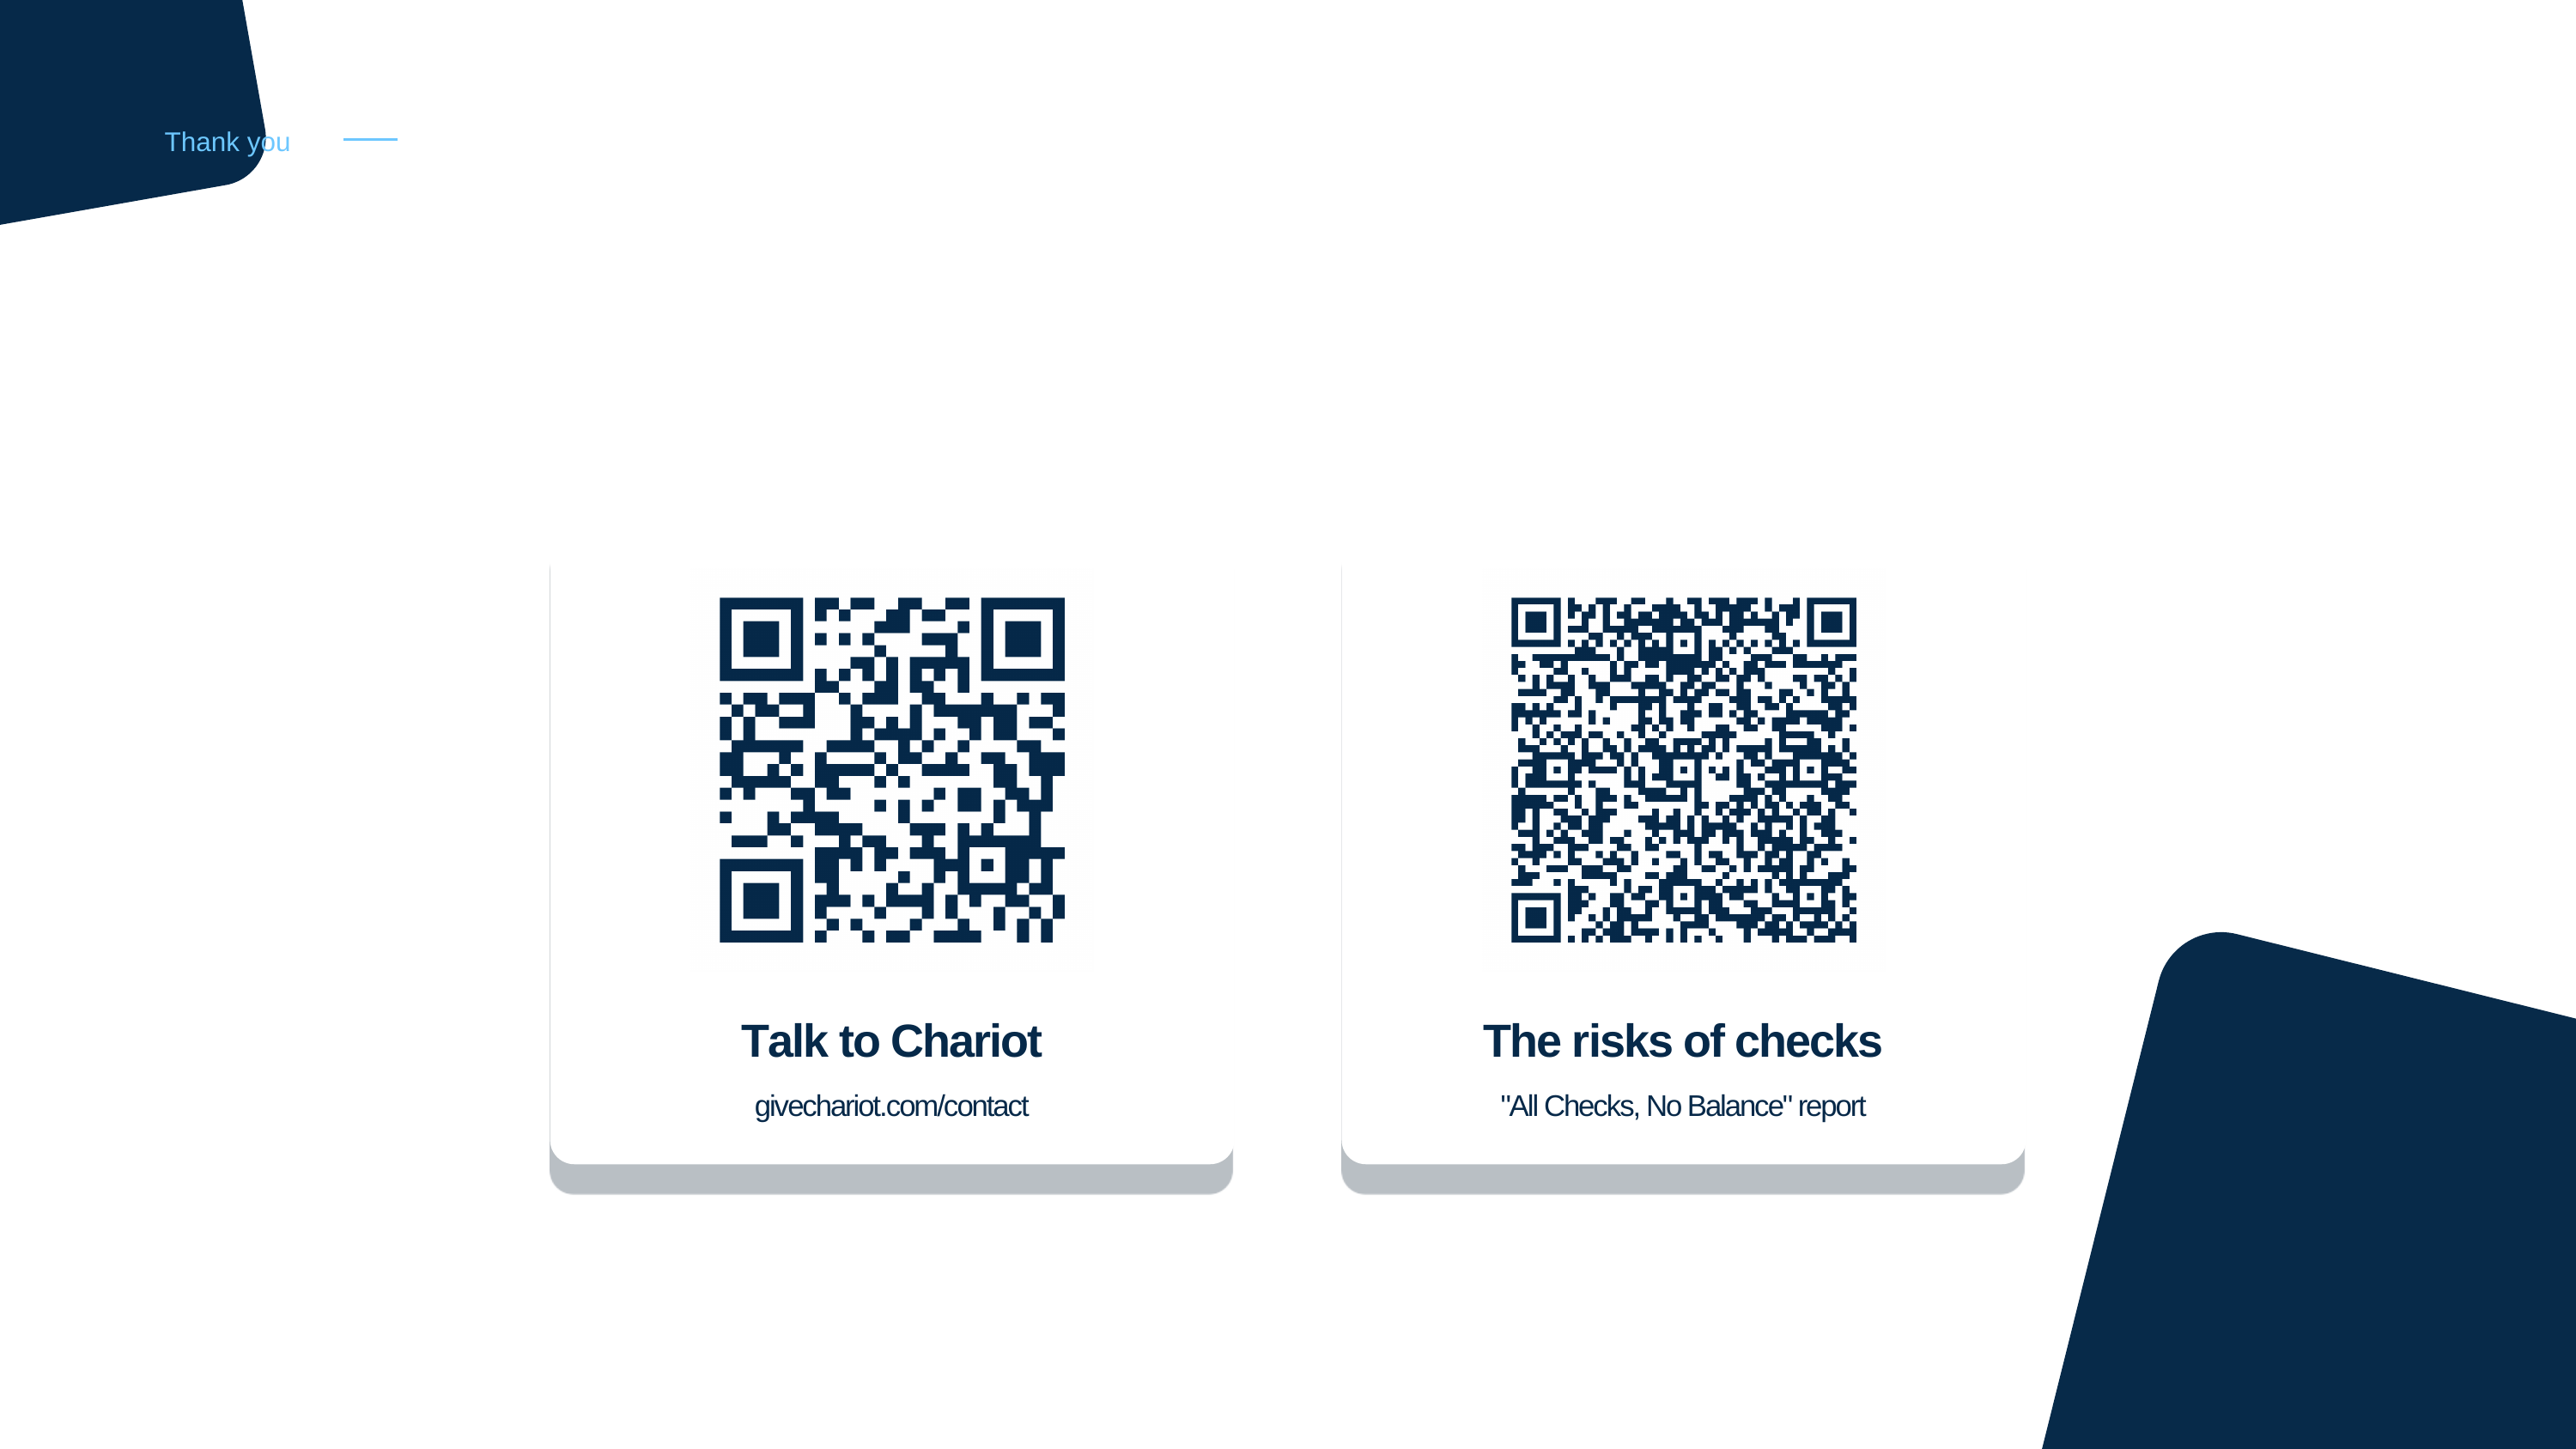

Thank you
Questions?
Let's dig in — and take these with you.
Talk to Chariot
The risks of checks
givechariot.com/contact
"All Checks, No Balance" report
Mitch Stein · Chariot
·
Mike Scoville · akoyaGO
·
Colin Davis · CF of Northwest Mississippi